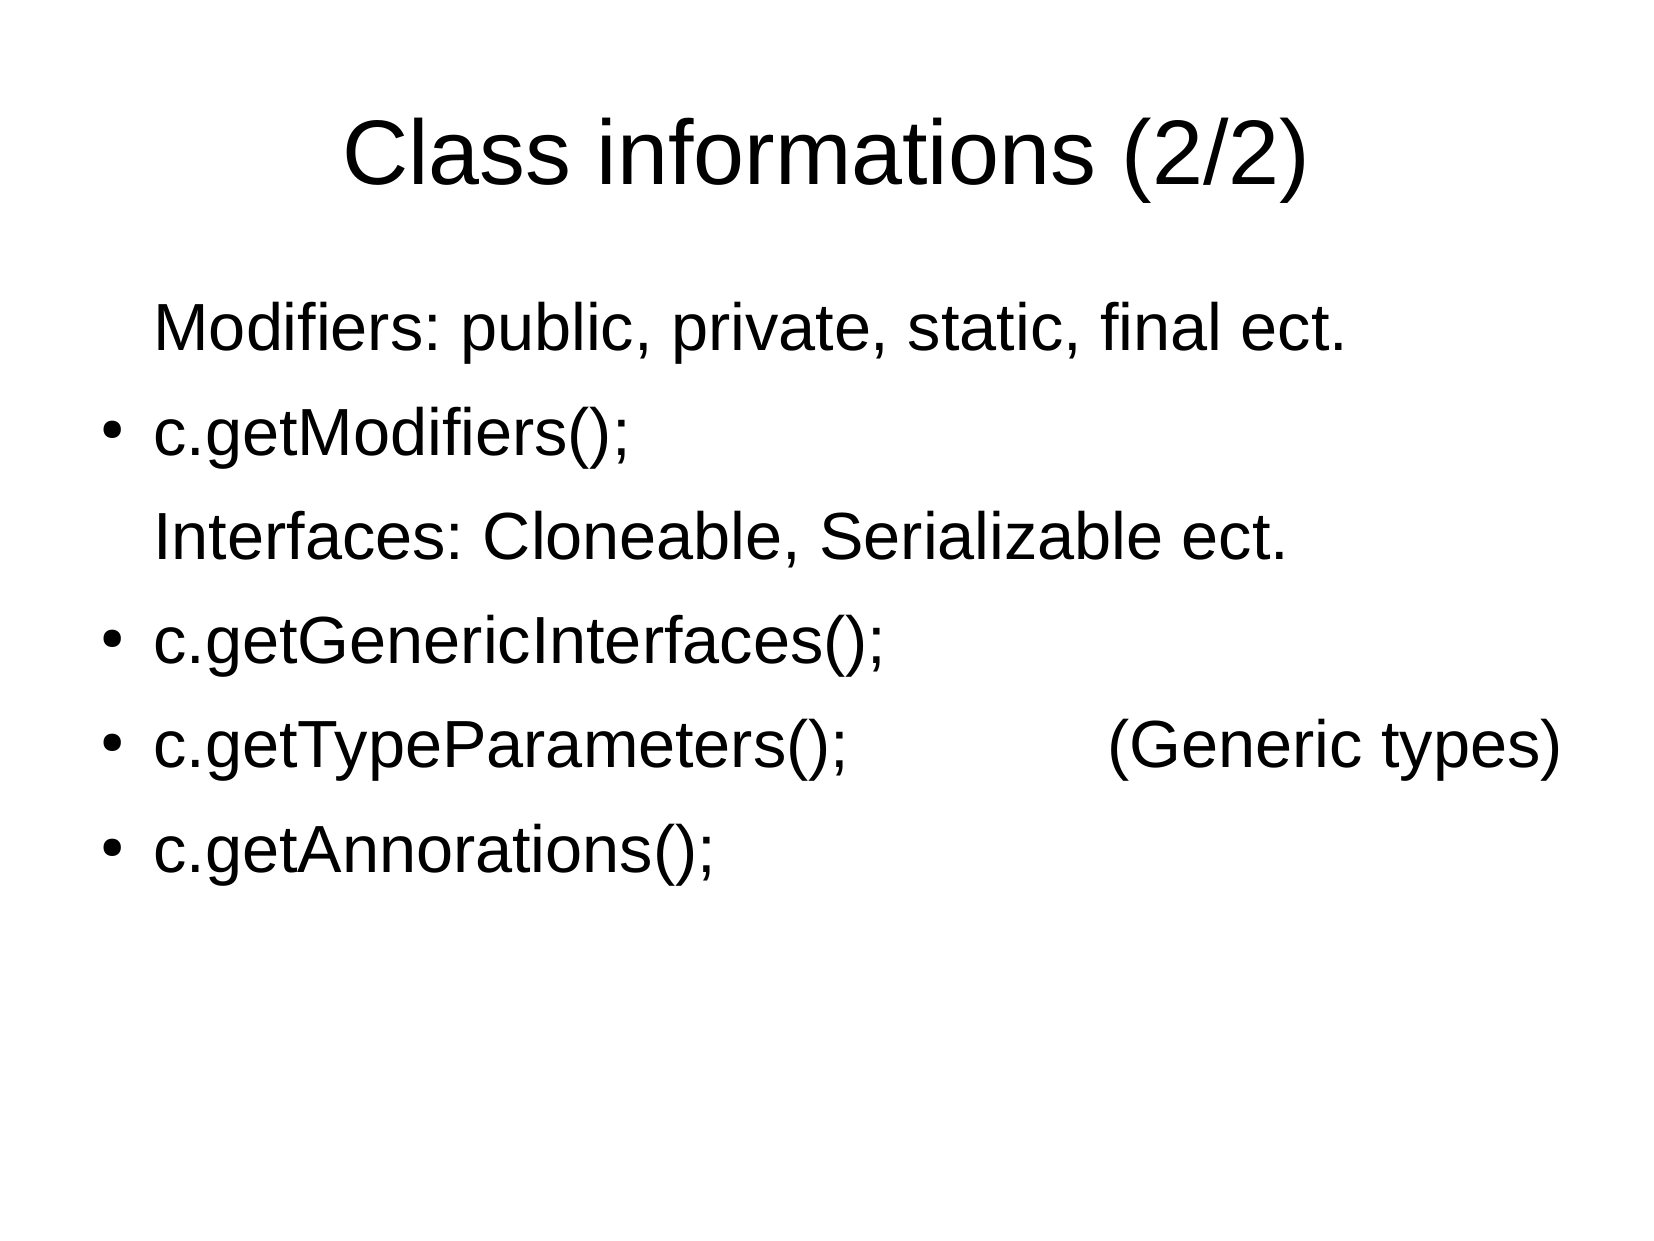

# Class informations (2/2)
Modifiers: public, private, static, final ect.
c.getModifiers();
Interfaces: Cloneable, Serializable ect.
c.getGenericInterfaces();
c.getTypeParameters(); (Generic types)
c.getAnnorations();